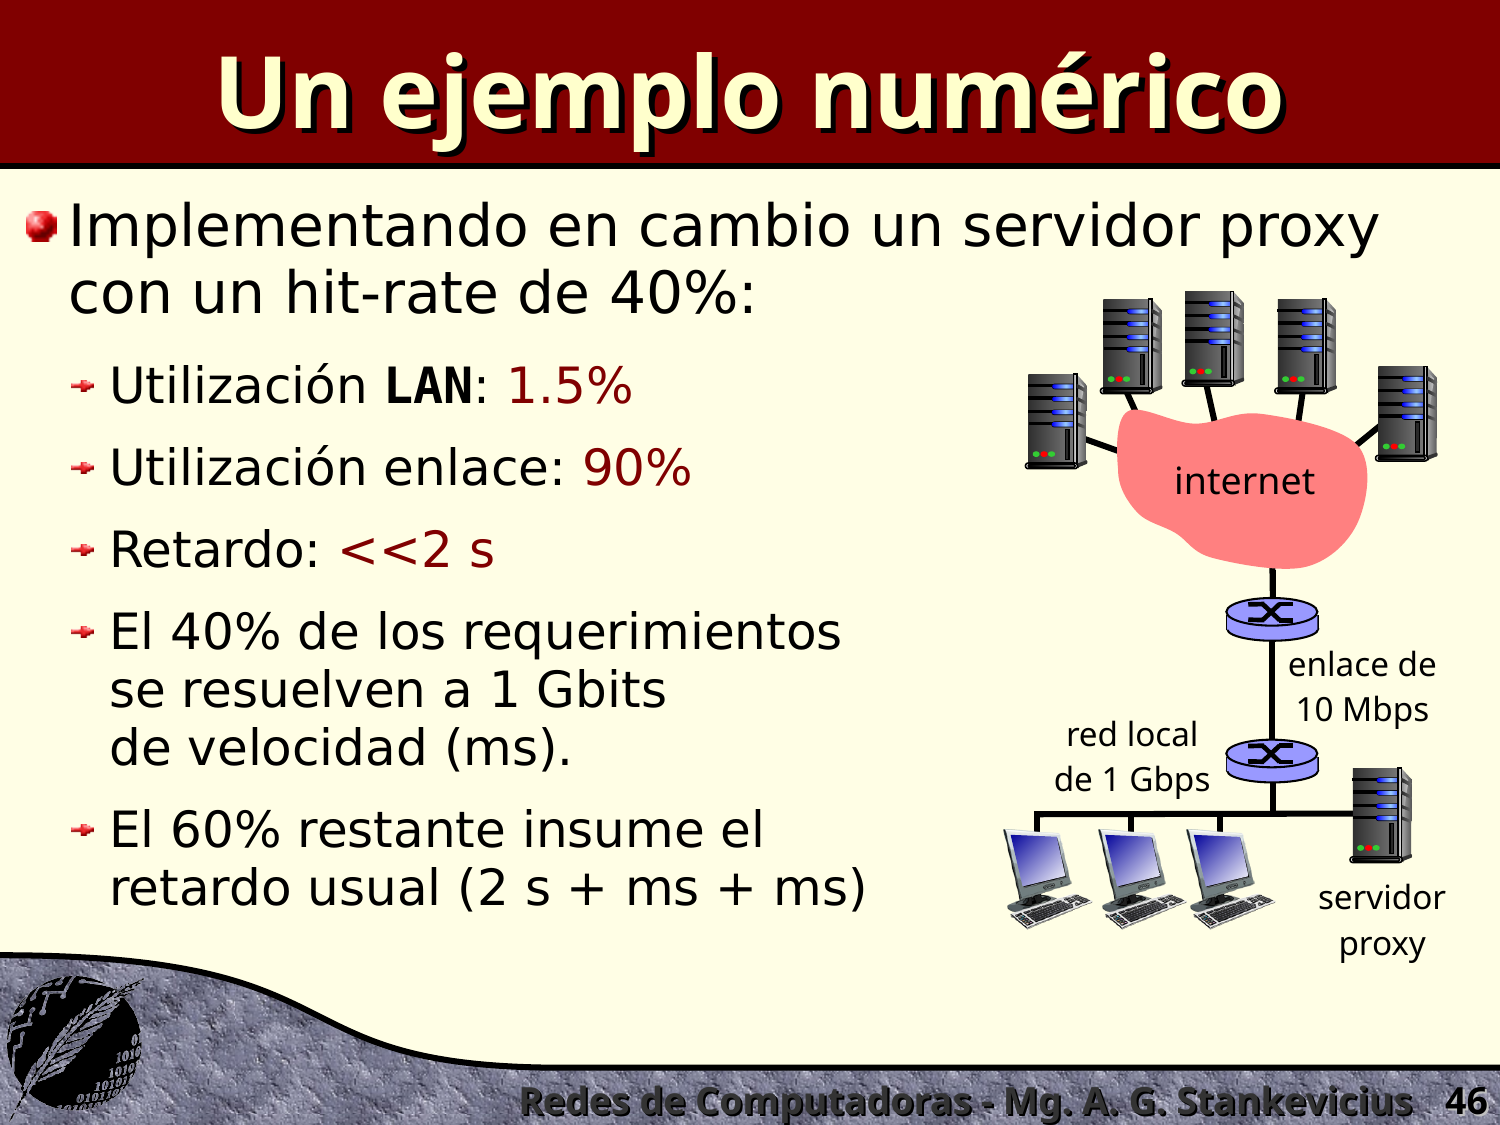

# Un ejemplo numérico
Implementando en cambio un servidor proxy con un hit-rate de 40%:
Utilización LAN: 1.5%
Utilización enlace: 90%
Retardo: <<2 s
El 40% de los requerimientos
se resuelven a 1 Gbits
de velocidad (ms).
El 60% restante insume el
retardo usual (2 s + ms + ms)
internet
enlace de
10 Mbps
red local
de 1 Gbps
servidor
proxy
46